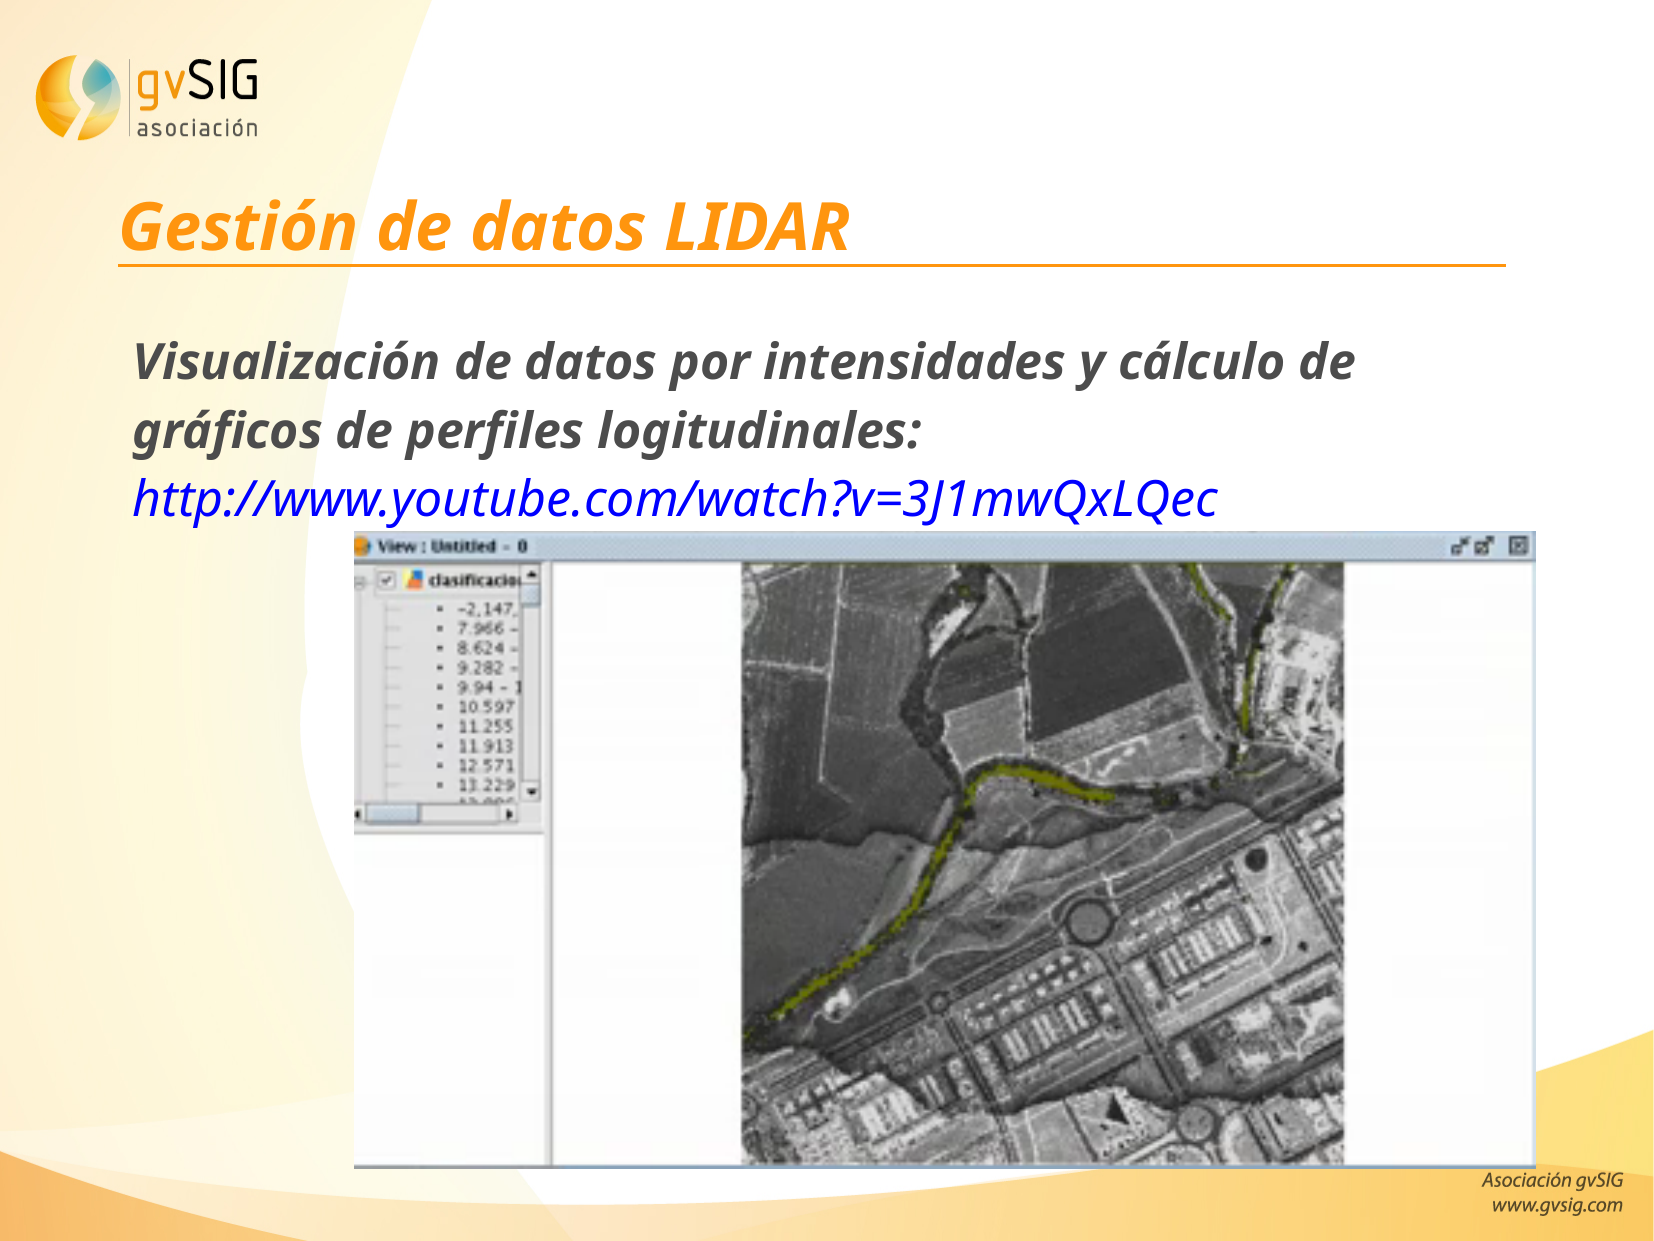

Gestión de datos LIDAR
Visualización de datos por intensidades y cálculo de gráficos de perfiles logitudinales:
http://www.youtube.com/watch?v=3J1mwQxLQec